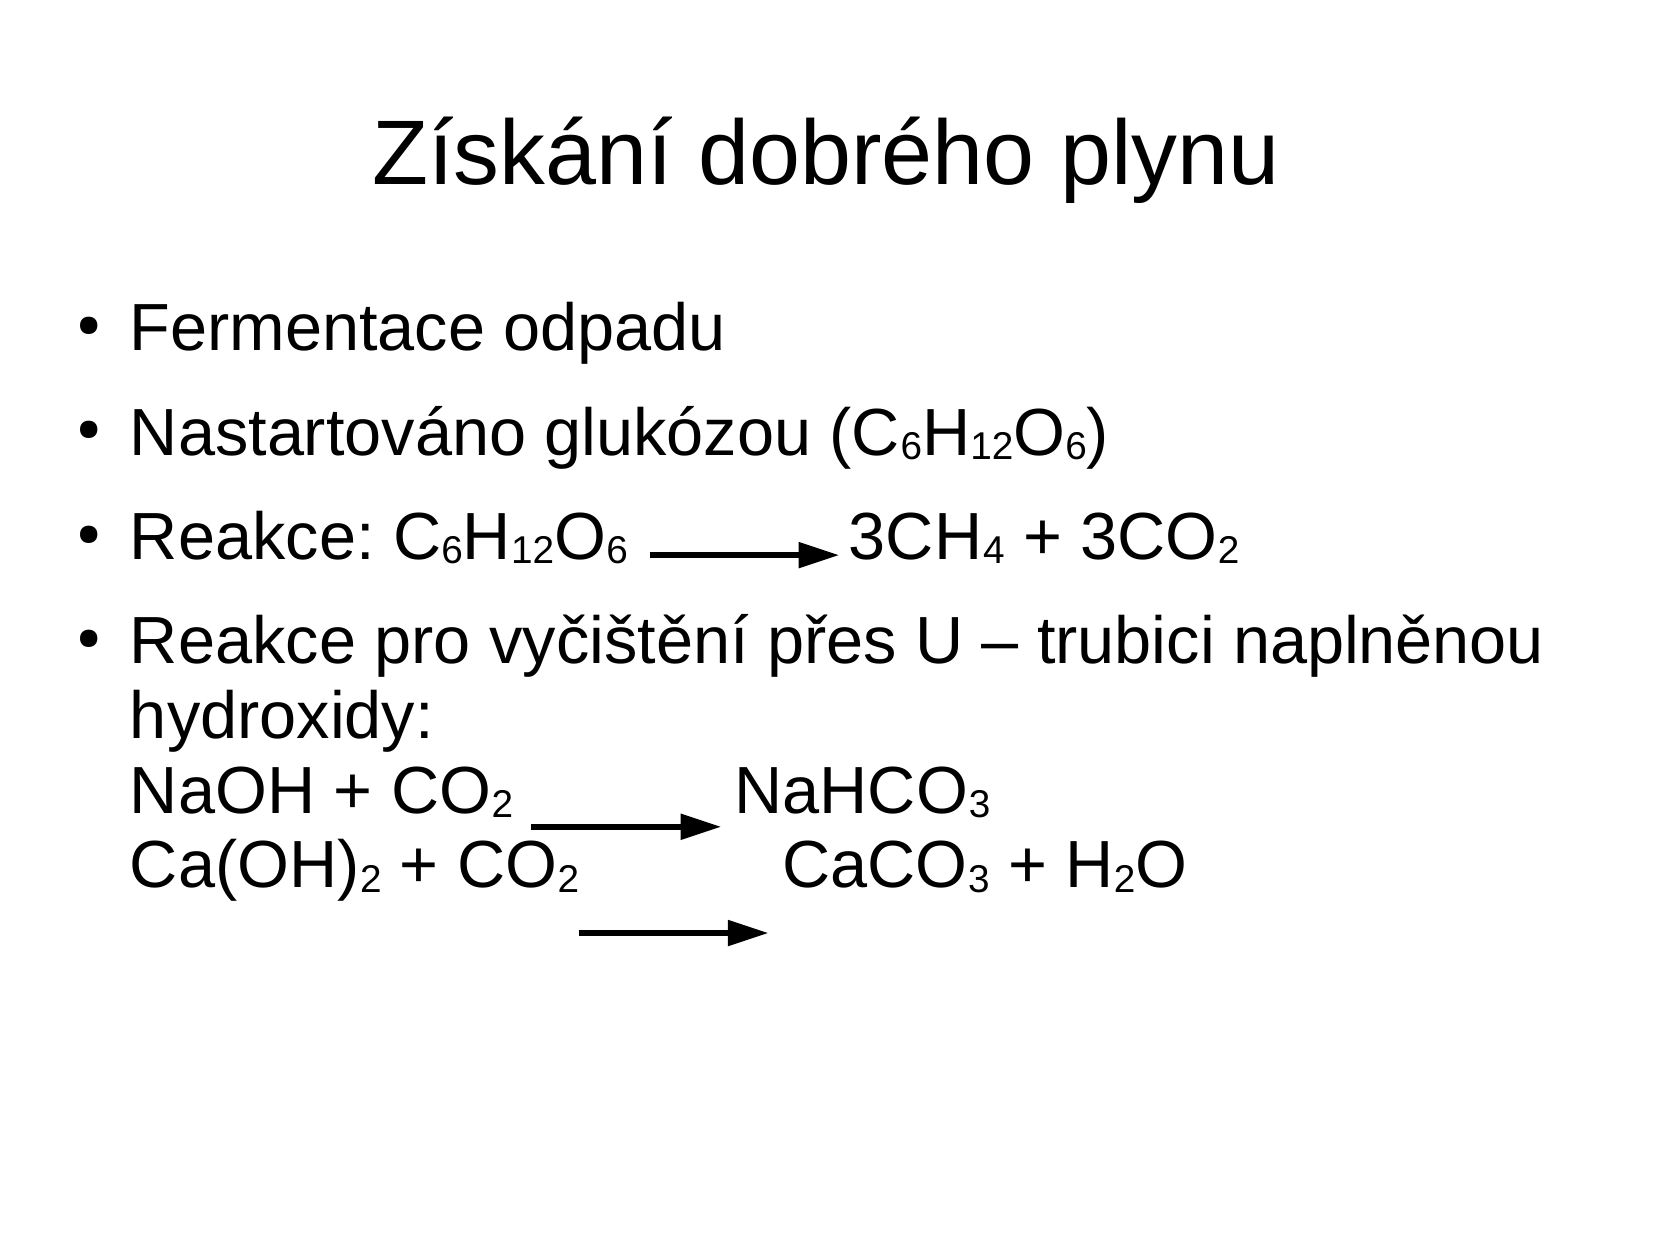

# Získání dobrého plynu
Fermentace odpadu
Nastartováno glukózou (C6H12O6)
Reakce: C6H12O6 3CH4 + 3CO2
Reakce pro vyčištění přes U – trubici naplněnou hydroxidy:
NaOH + CO2 NaHCO3
Ca(OH)2 + CO2 CaCO3 + H2O